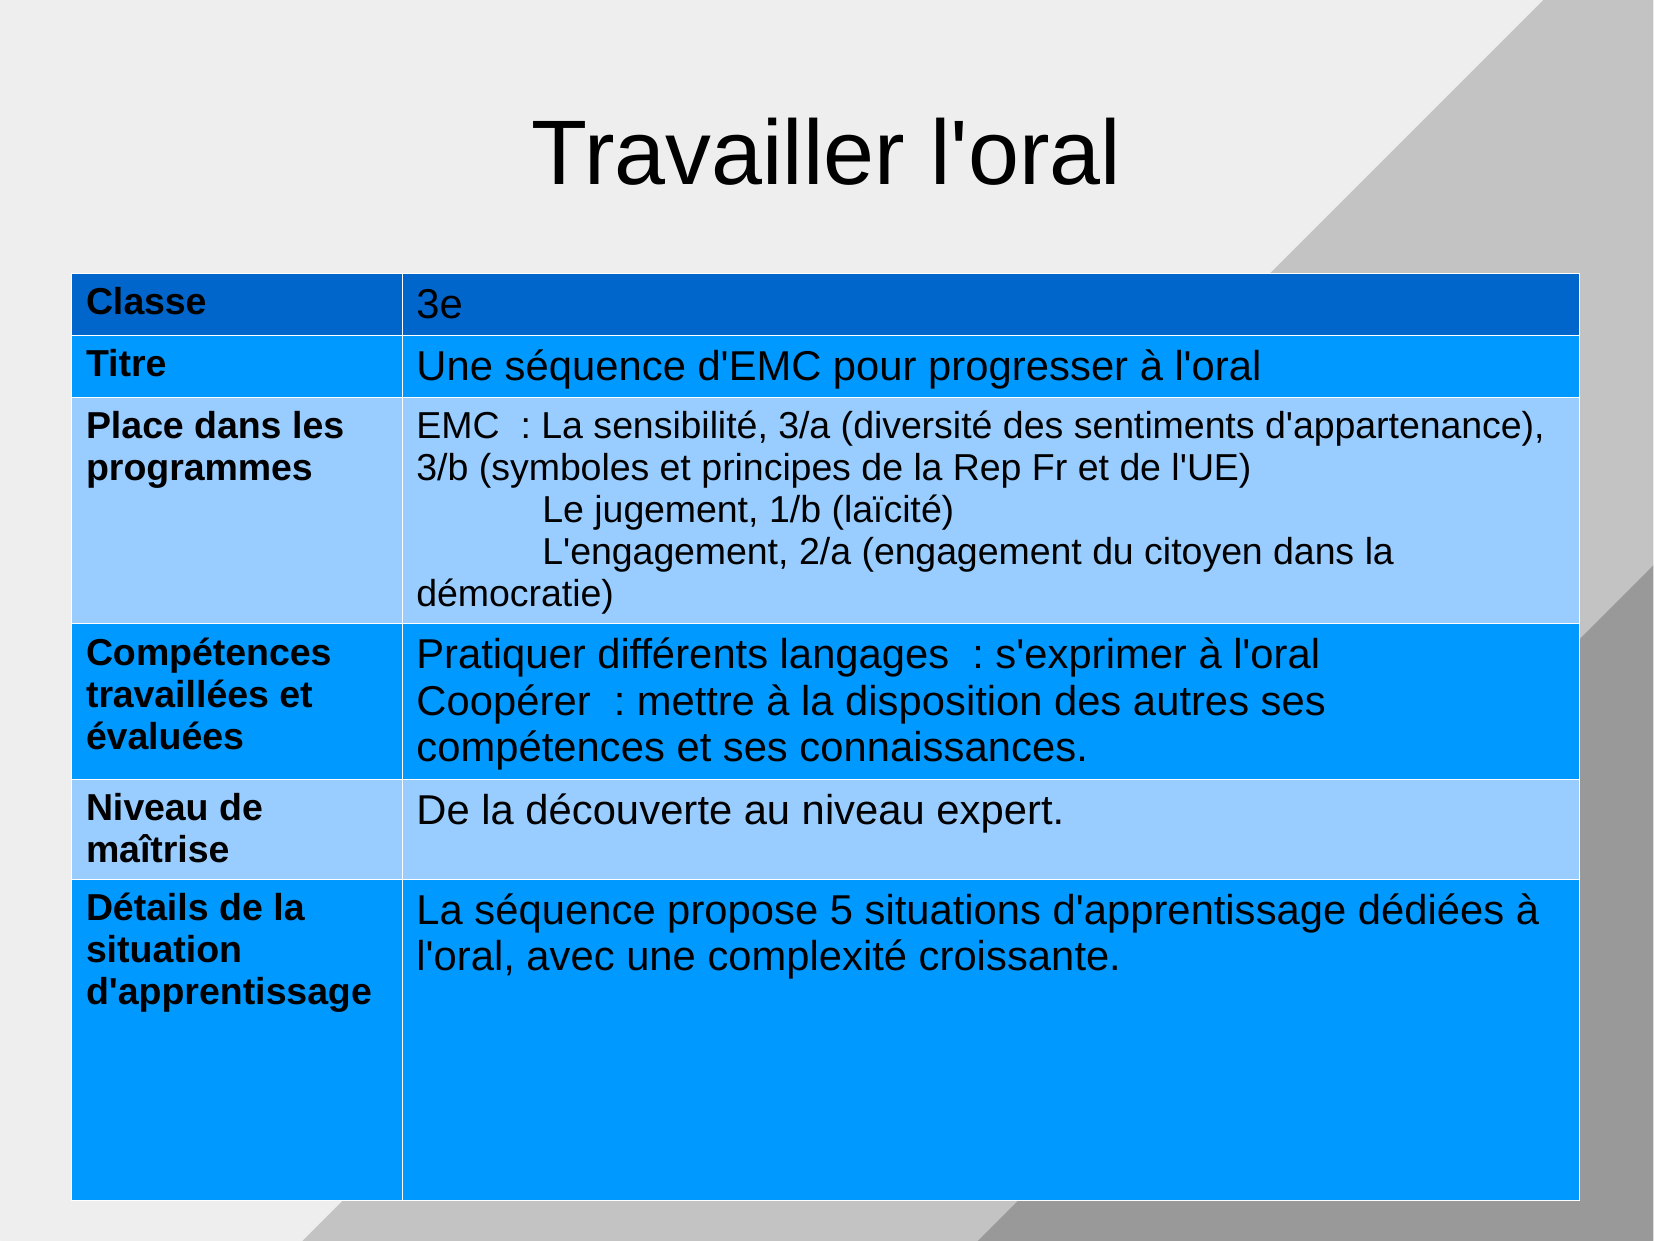

# Travailler l'oral
| Classe | 3e |
| --- | --- |
| Titre | Une séquence d'EMC pour progresser à l'oral |
| Place dans les programmes | EMC  : La sensibilité, 3/a (diversité des sentiments d'appartenance), 3/b (symboles et principes de la Rep Fr et de l'UE) Le jugement, 1/b (laïcité) L'engagement, 2/a (engagement du citoyen dans la démocratie) |
| Compétences travaillées et évaluées | Pratiquer différents langages  : s'exprimer à l'oral Coopérer  : mettre à la disposition des autres ses compétences et ses connaissances. |
| Niveau de maîtrise | De la découverte au niveau expert. |
| Détails de la situation d'apprentissage | La séquence propose 5 situations d'apprentissage dédiées à l'oral, avec une complexité croissante. |